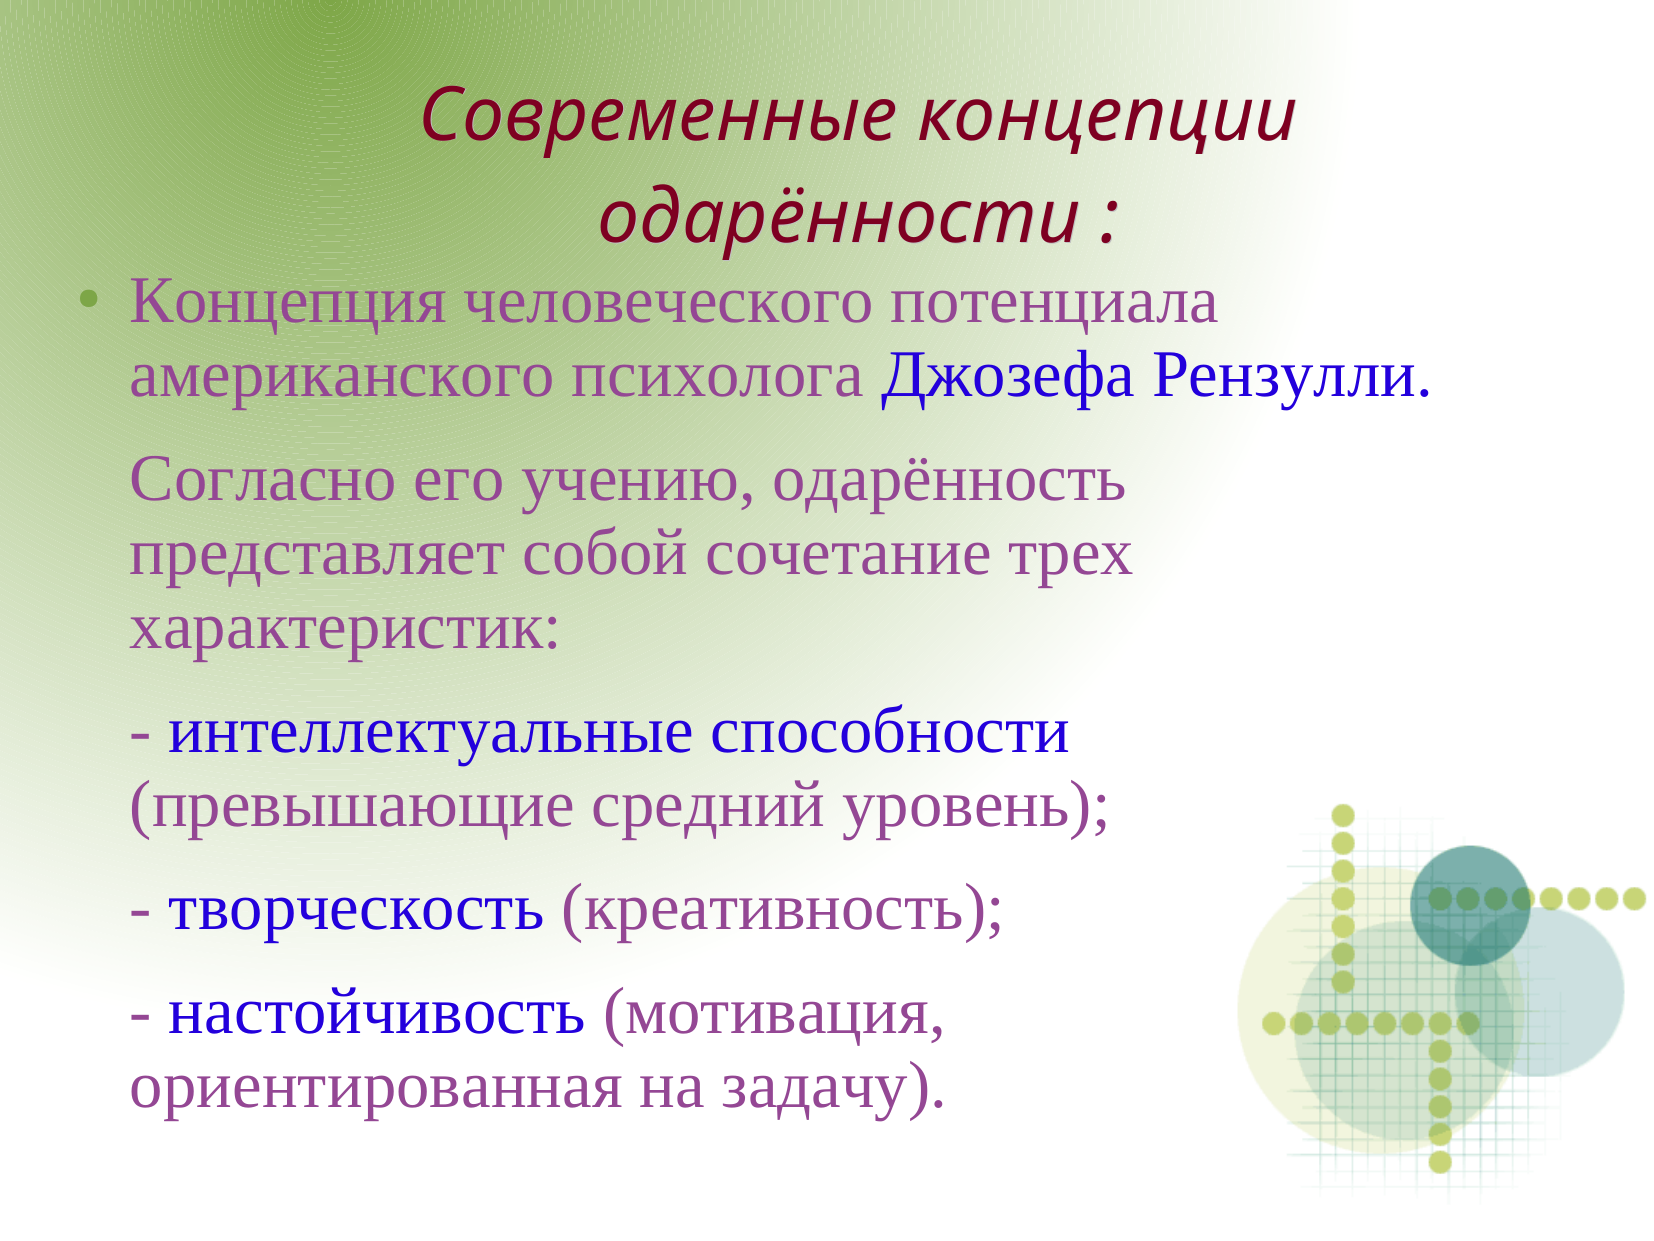

# Современные концепции одарённости :
Концепция человеческого потенциала американского психолога Джозефа Рензулли.
Согласно его учению, одарённость представляет собой сочетание трех характеристик:
- интеллектуальные способности (превышающие средний уровень);
- творческость (креативность);
- настойчивость (мотивация, ориентированная на задачу).